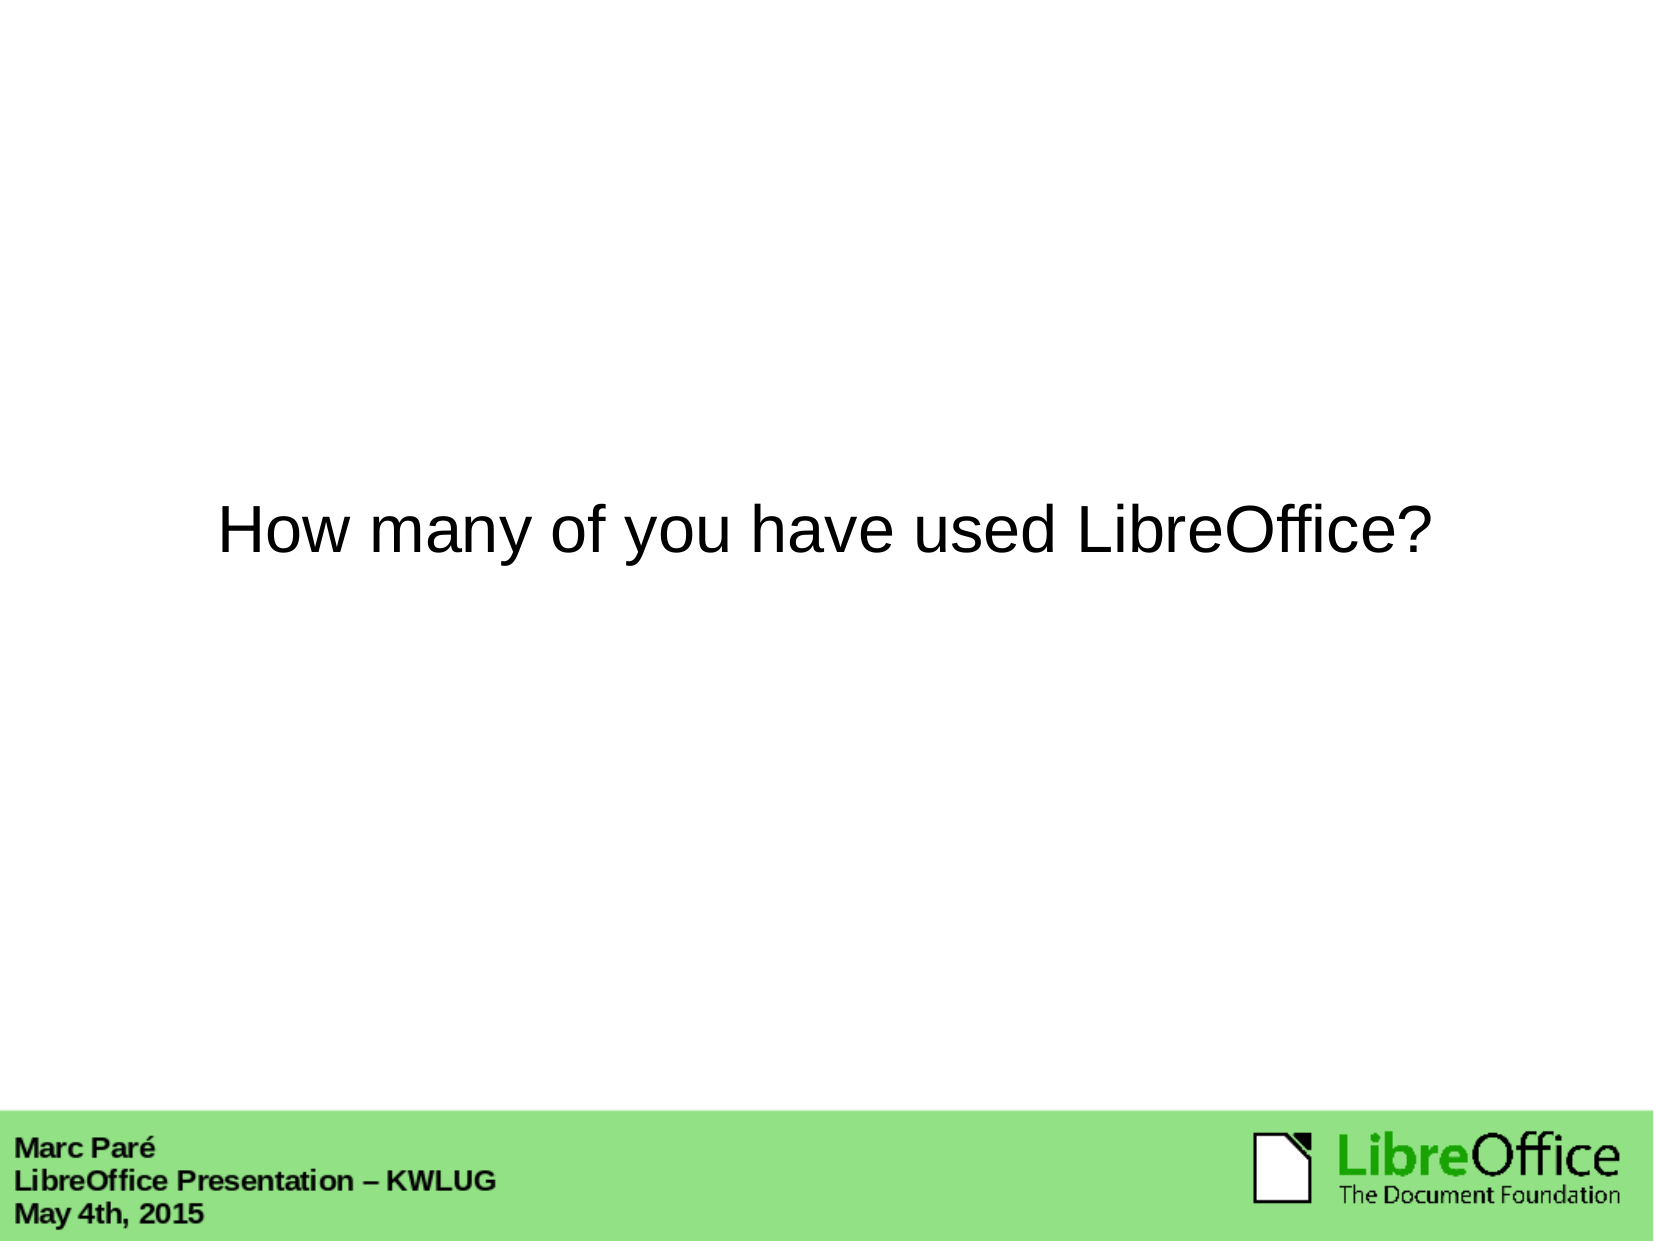

# How many of you have used LibreOffice?